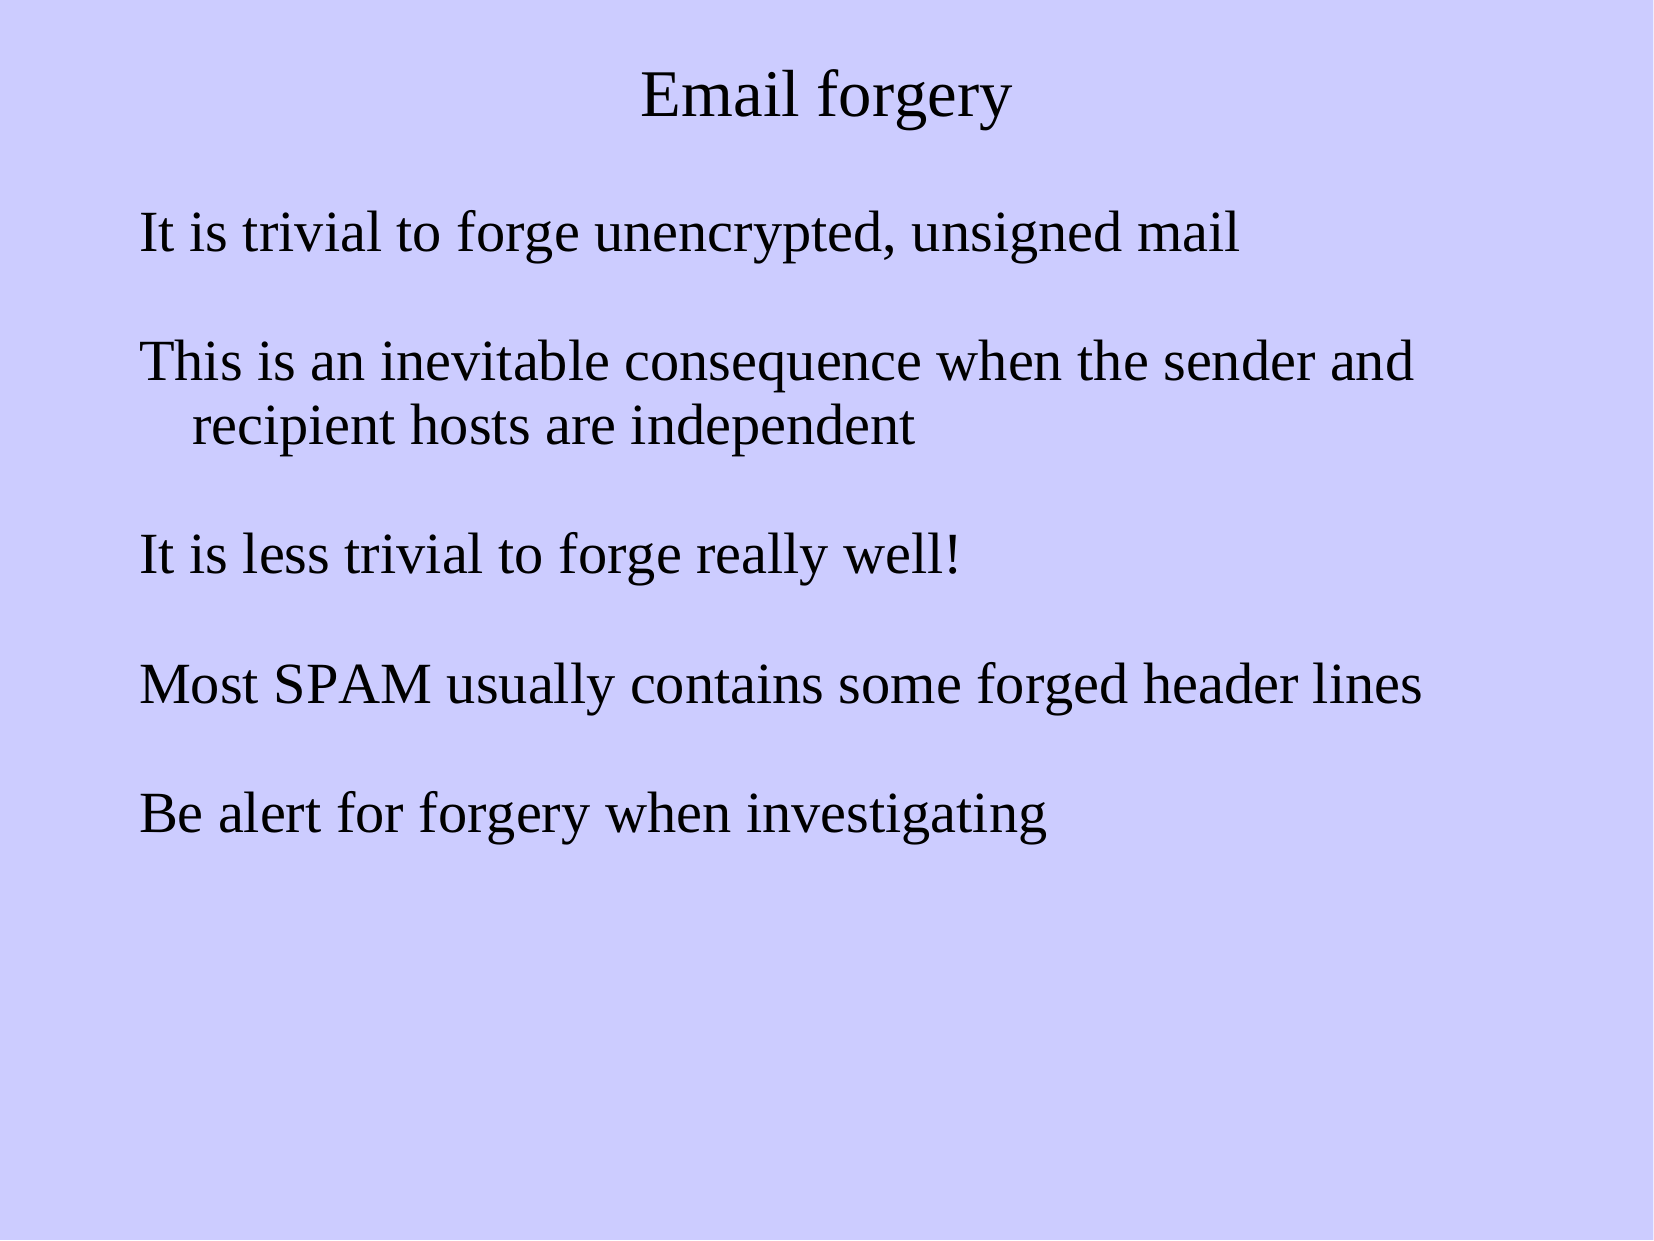

# Email forgery
It is trivial to forge unencrypted, unsigned mail
This is an inevitable consequence when the sender and recipient hosts are independent
It is less trivial to forge really well!
Most SPAM usually contains some forged header lines
Be alert for forgery when investigating